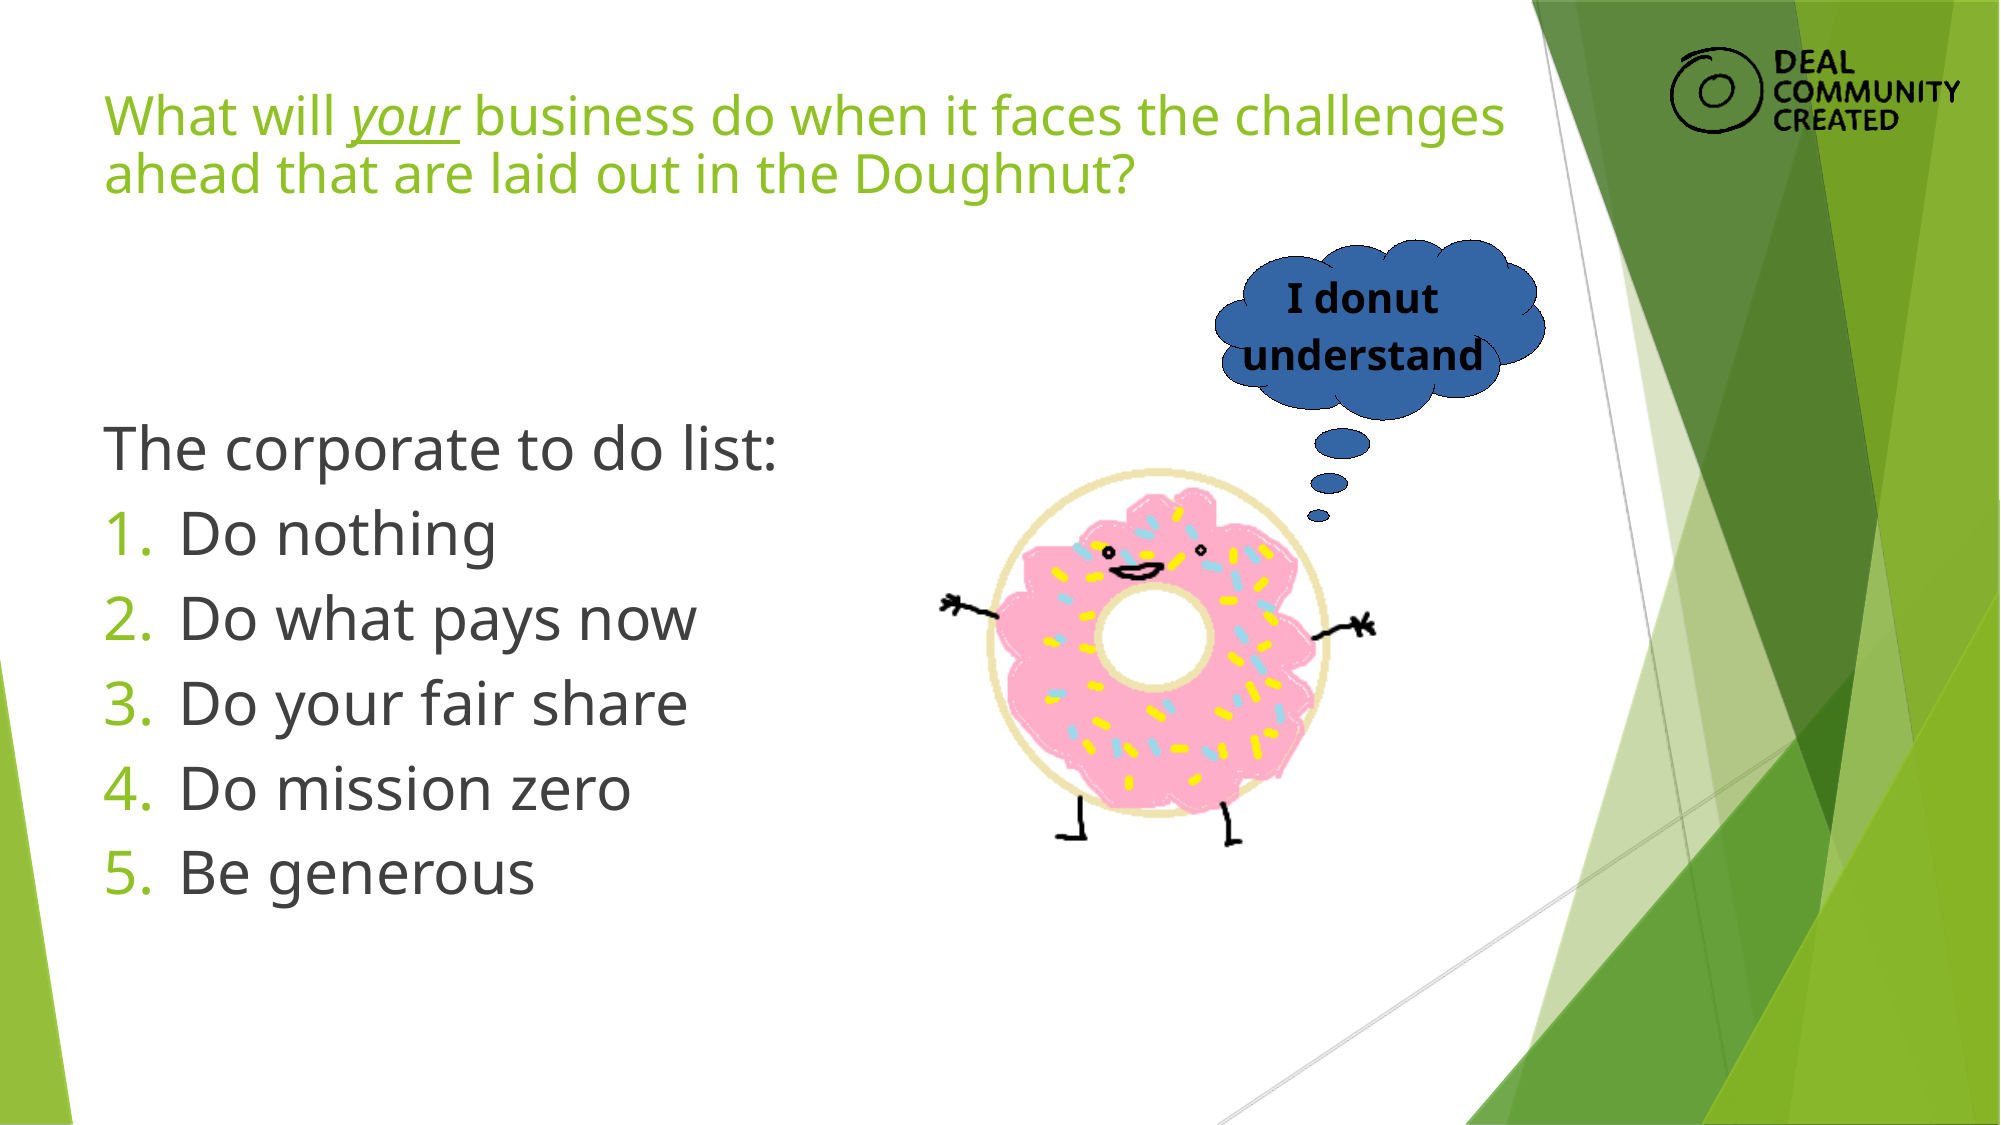

What will your business do when it faces the challenges ahead that are laid out in the Doughnut?
I donut
understand
The corporate to do list:
Do nothing
Do what pays now
Do your fair share
Do mission zero
Be generous